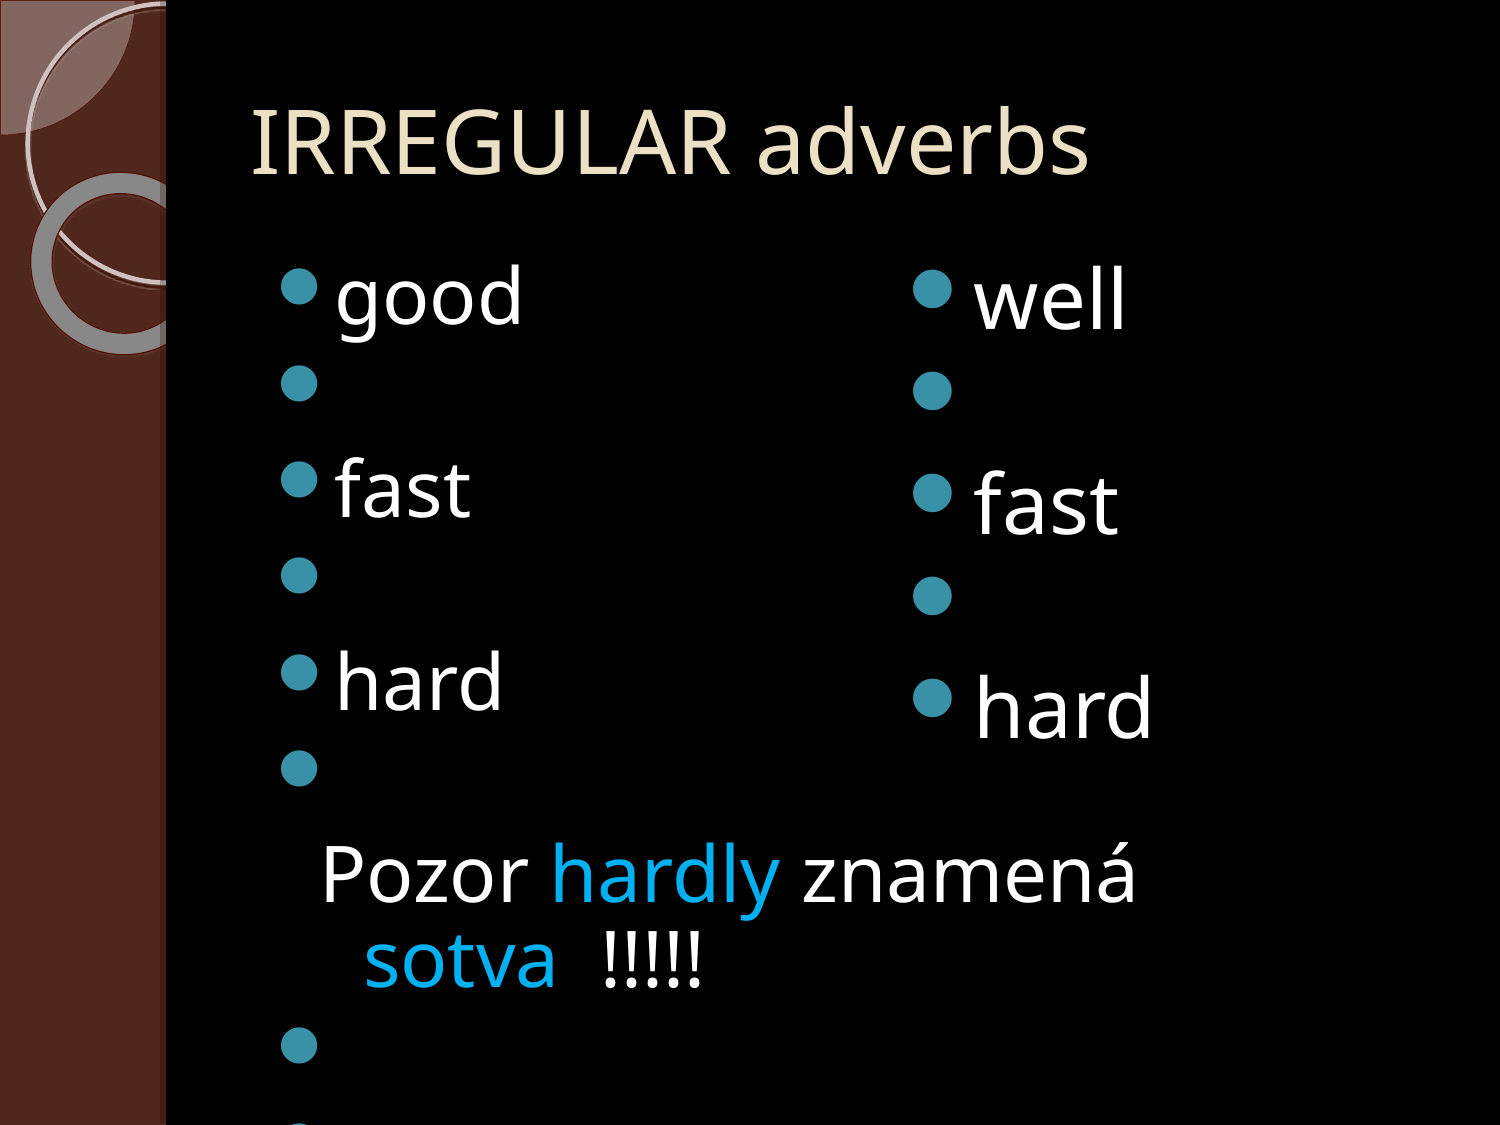

# IRREGULAR adverbs
good
fast
hard
Pozor hardly znamená sotva !!!!!
well
fast
hard